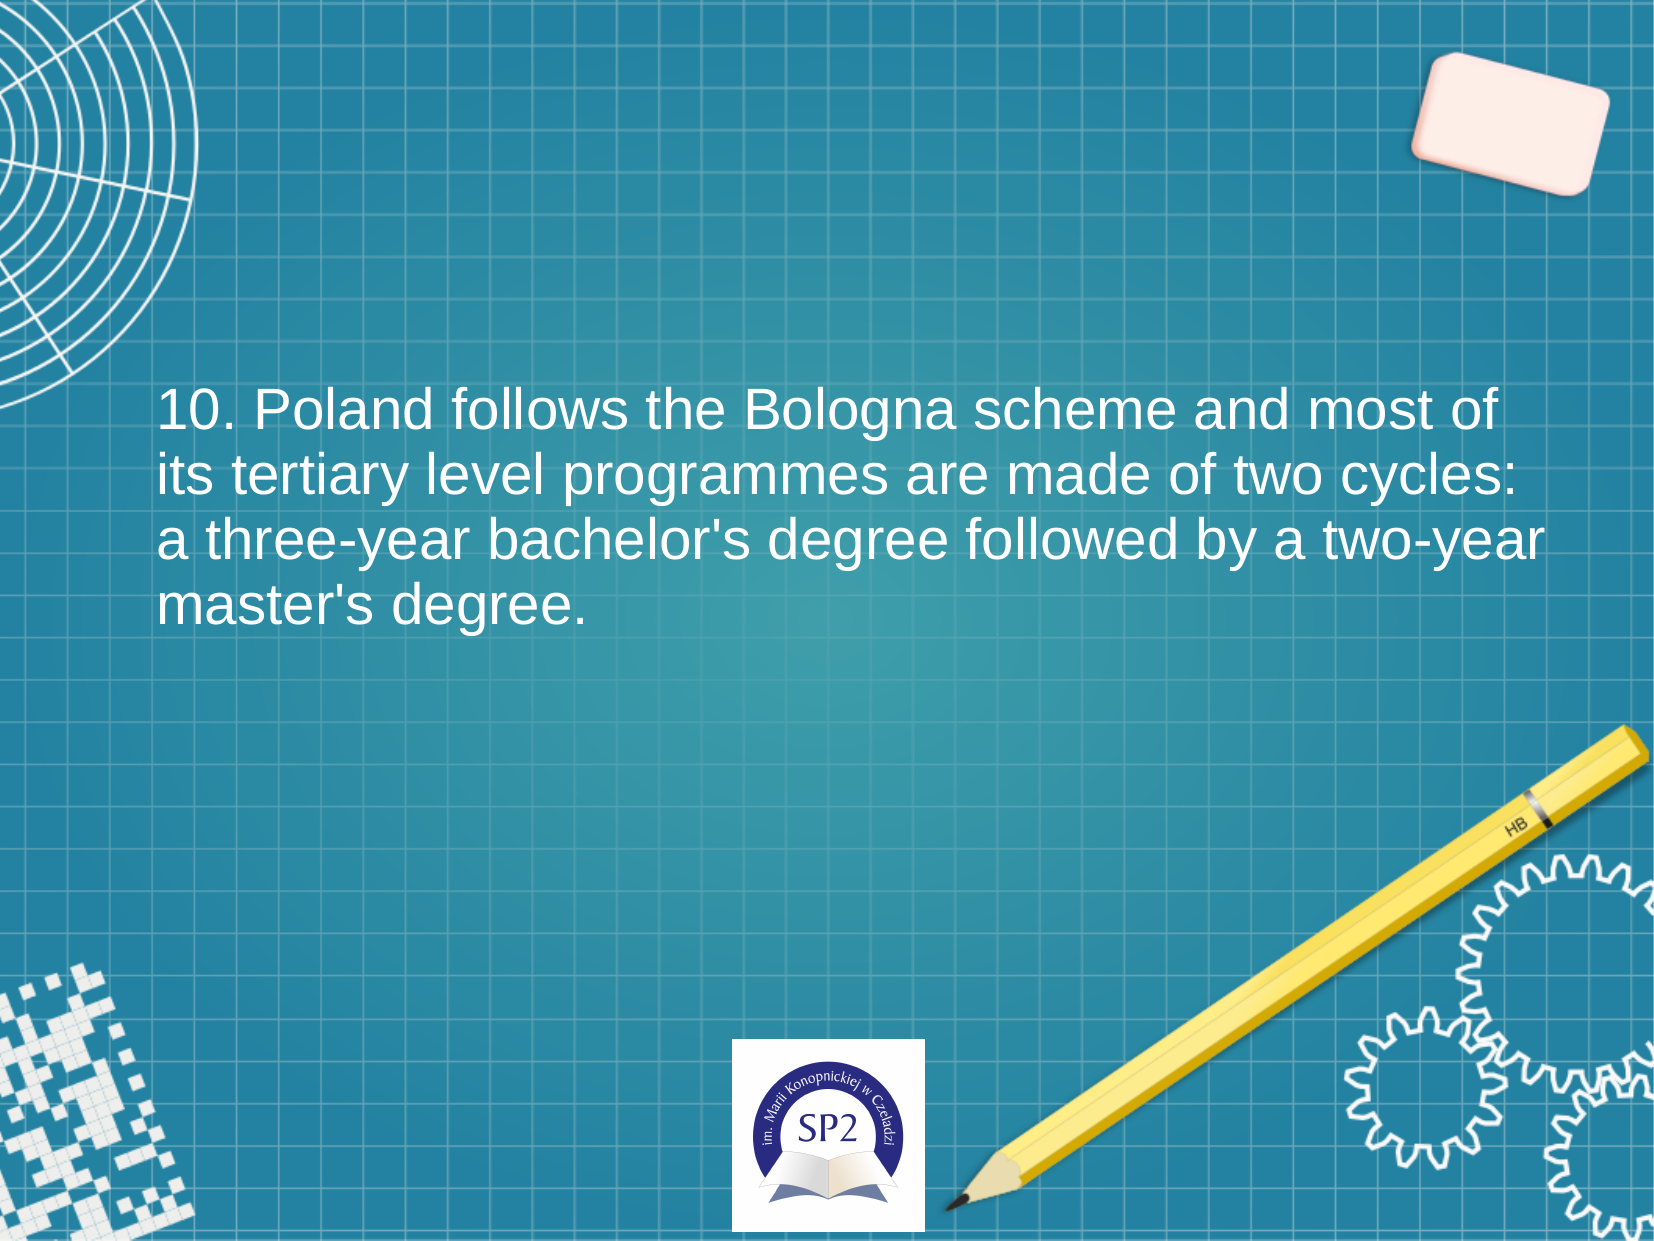

10. Poland follows the Bologna scheme and most of its tertiary level programmes are made of two cycles: a three-year bachelor's degree followed by a two-year master's degree.